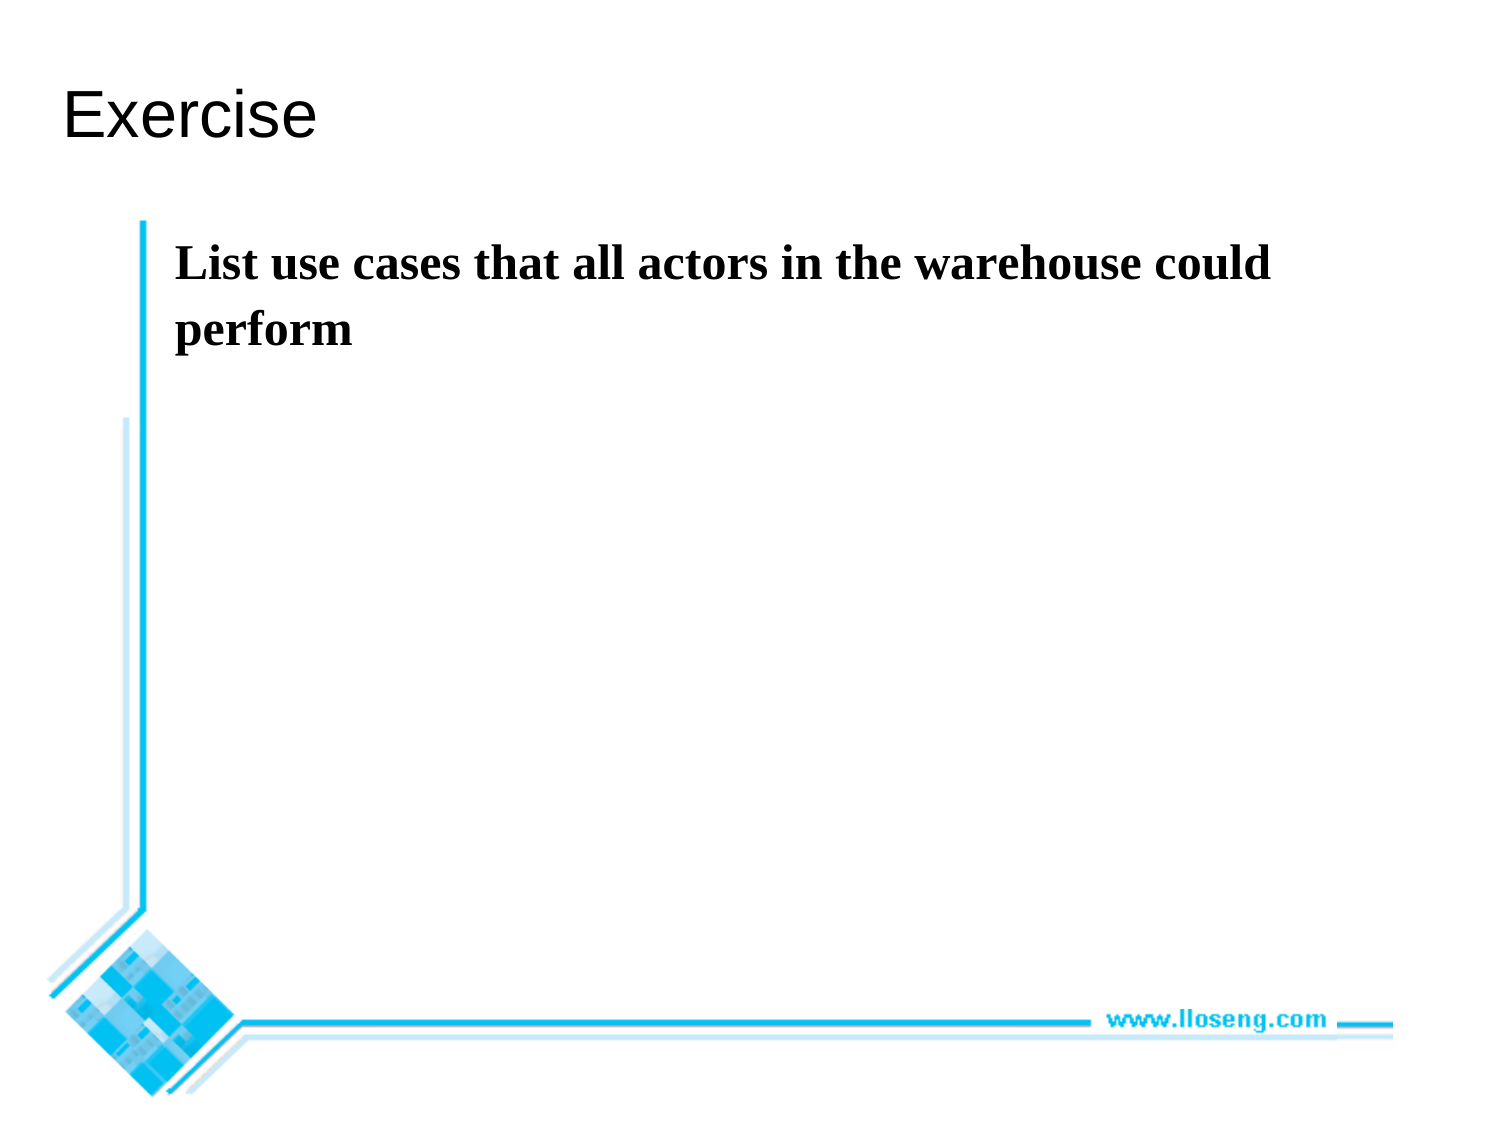

# Exercise
List use cases that all actors in the warehouse could perform